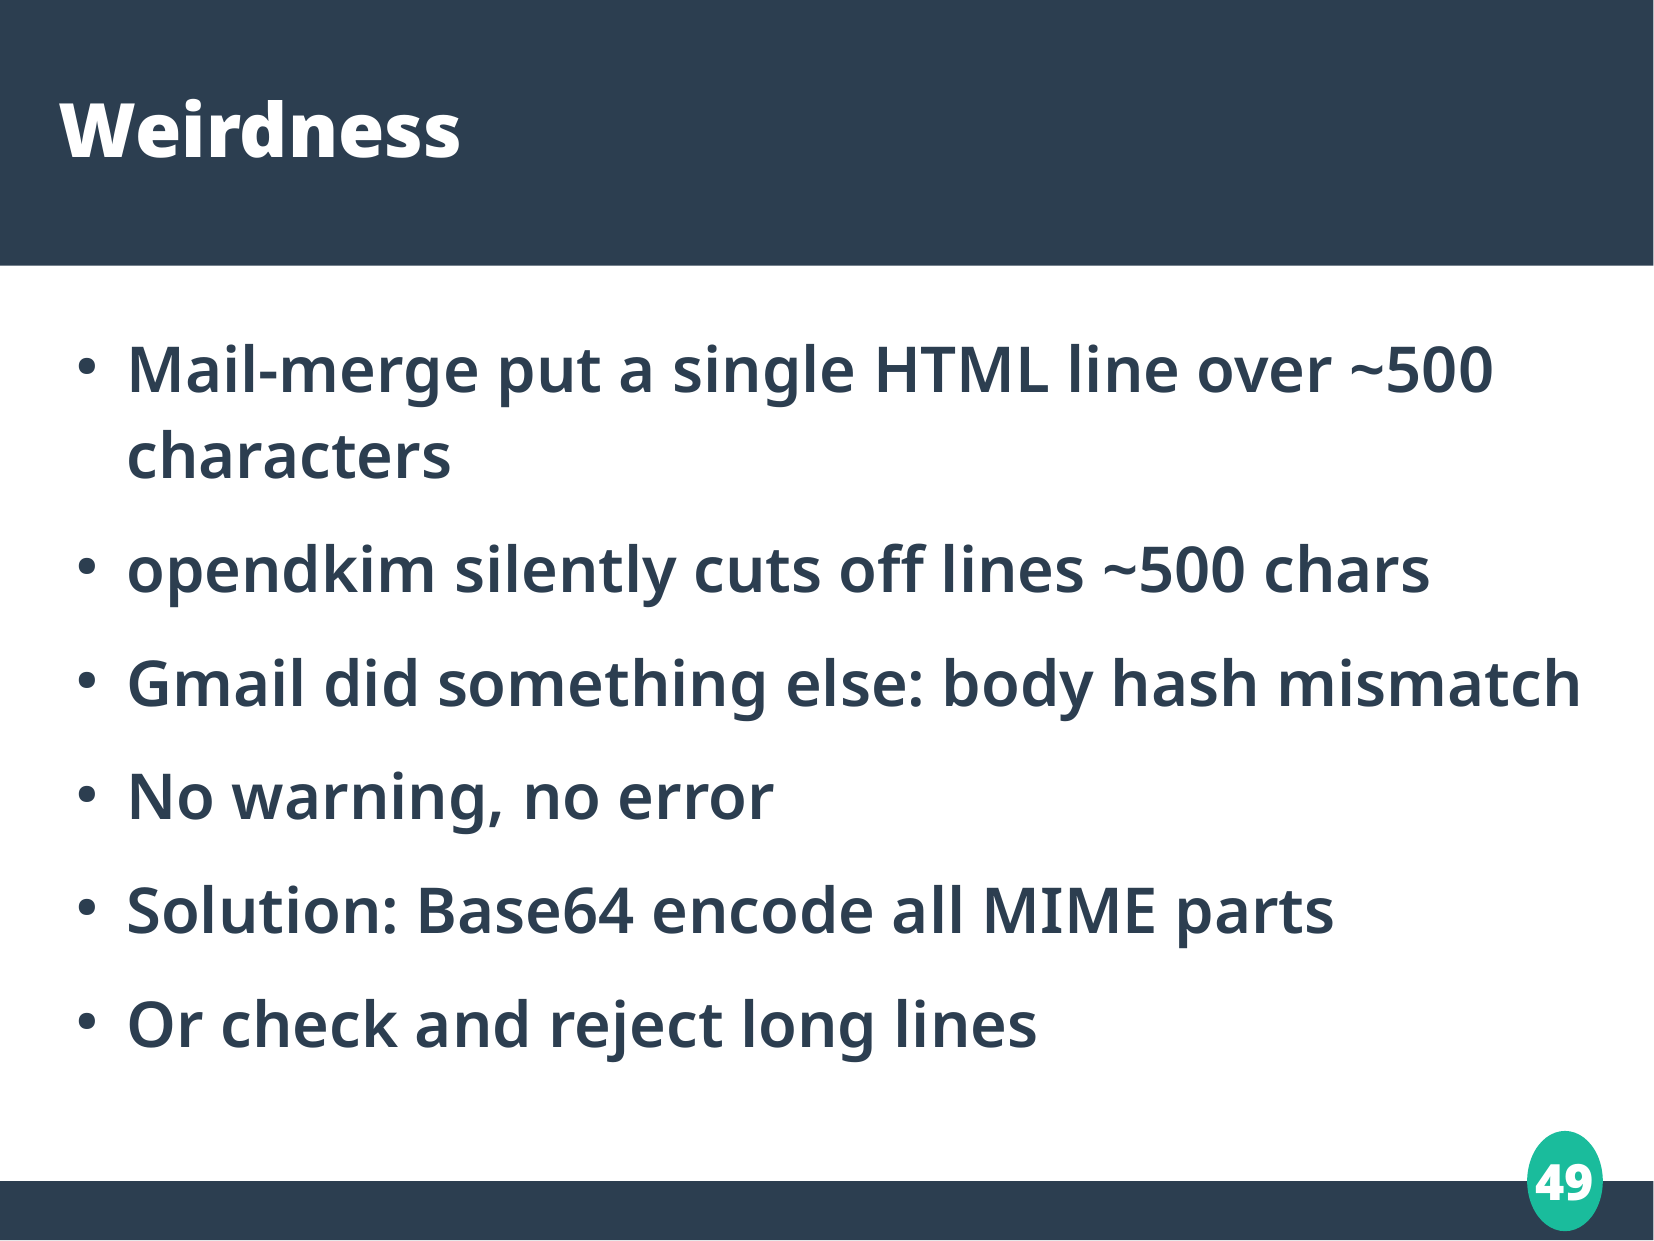

# Weirdness
Mail-merge put a single HTML line over ~500 characters
opendkim silently cuts off lines ~500 chars
Gmail did something else: body hash mismatch
No warning, no error
Solution: Base64 encode all MIME parts
Or check and reject long lines